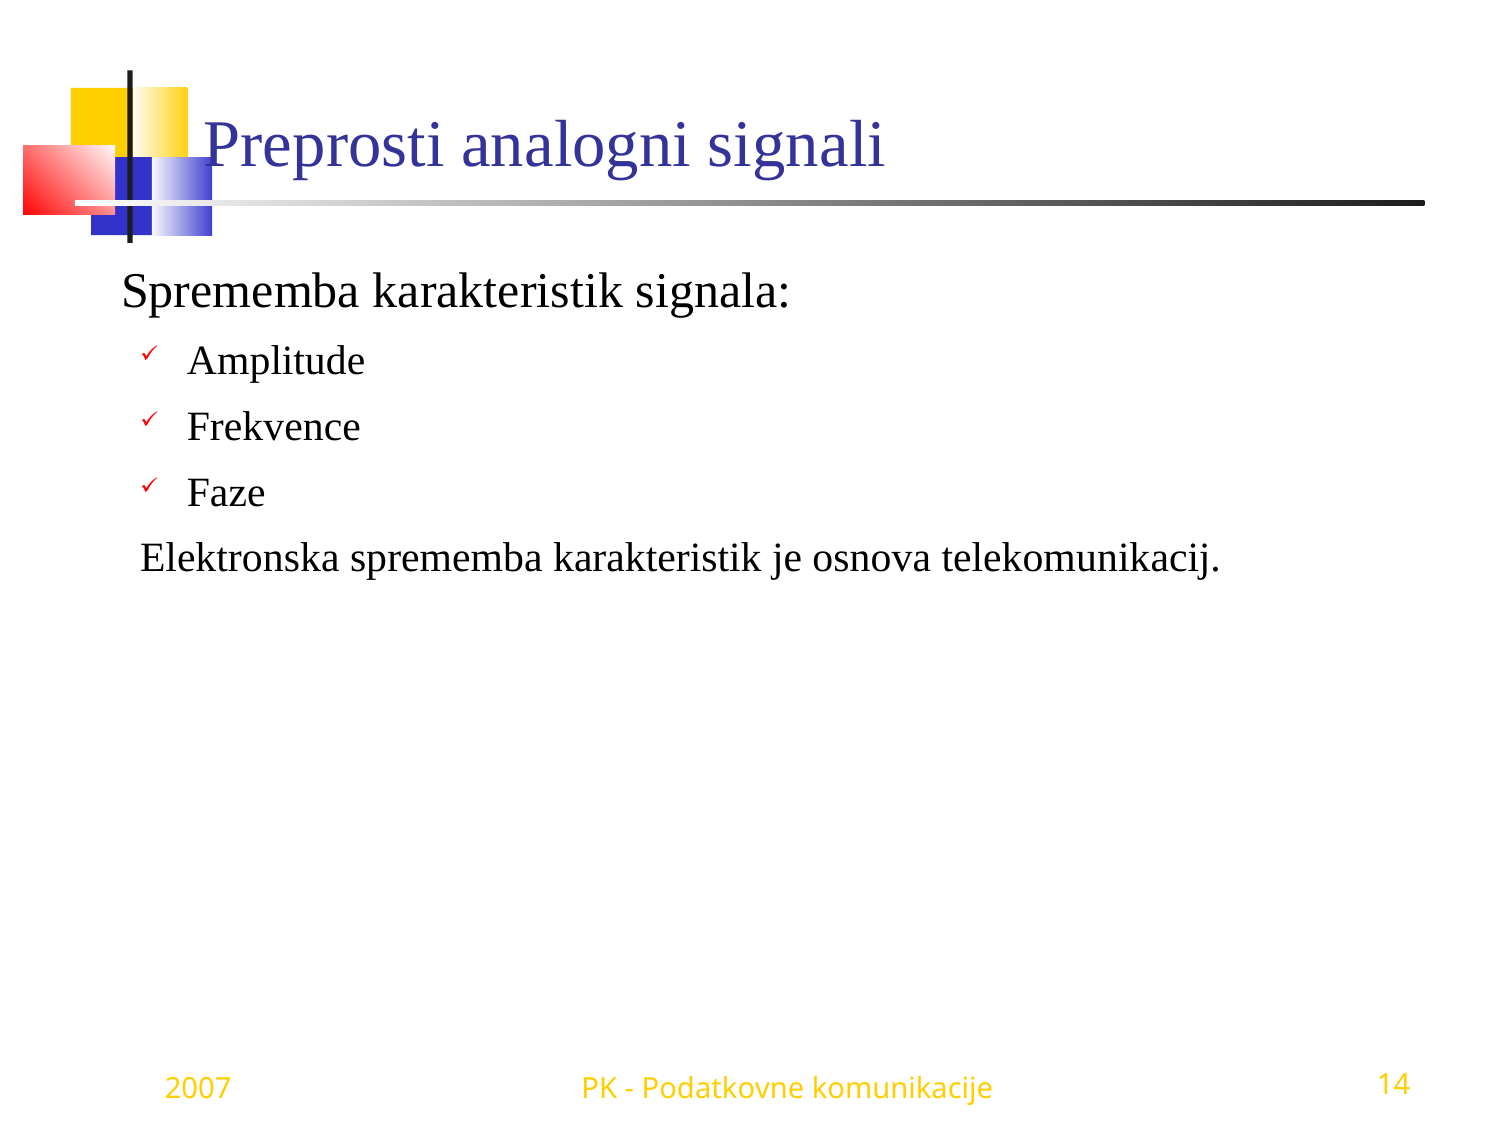

# Preprosti analogni signali
	Sprememba karakteristik signala:
Amplitude
Frekvence
Faze
Elektronska sprememba karakteristik je osnova telekomunikacij.
2007
PK - Podatkovne komunikacije